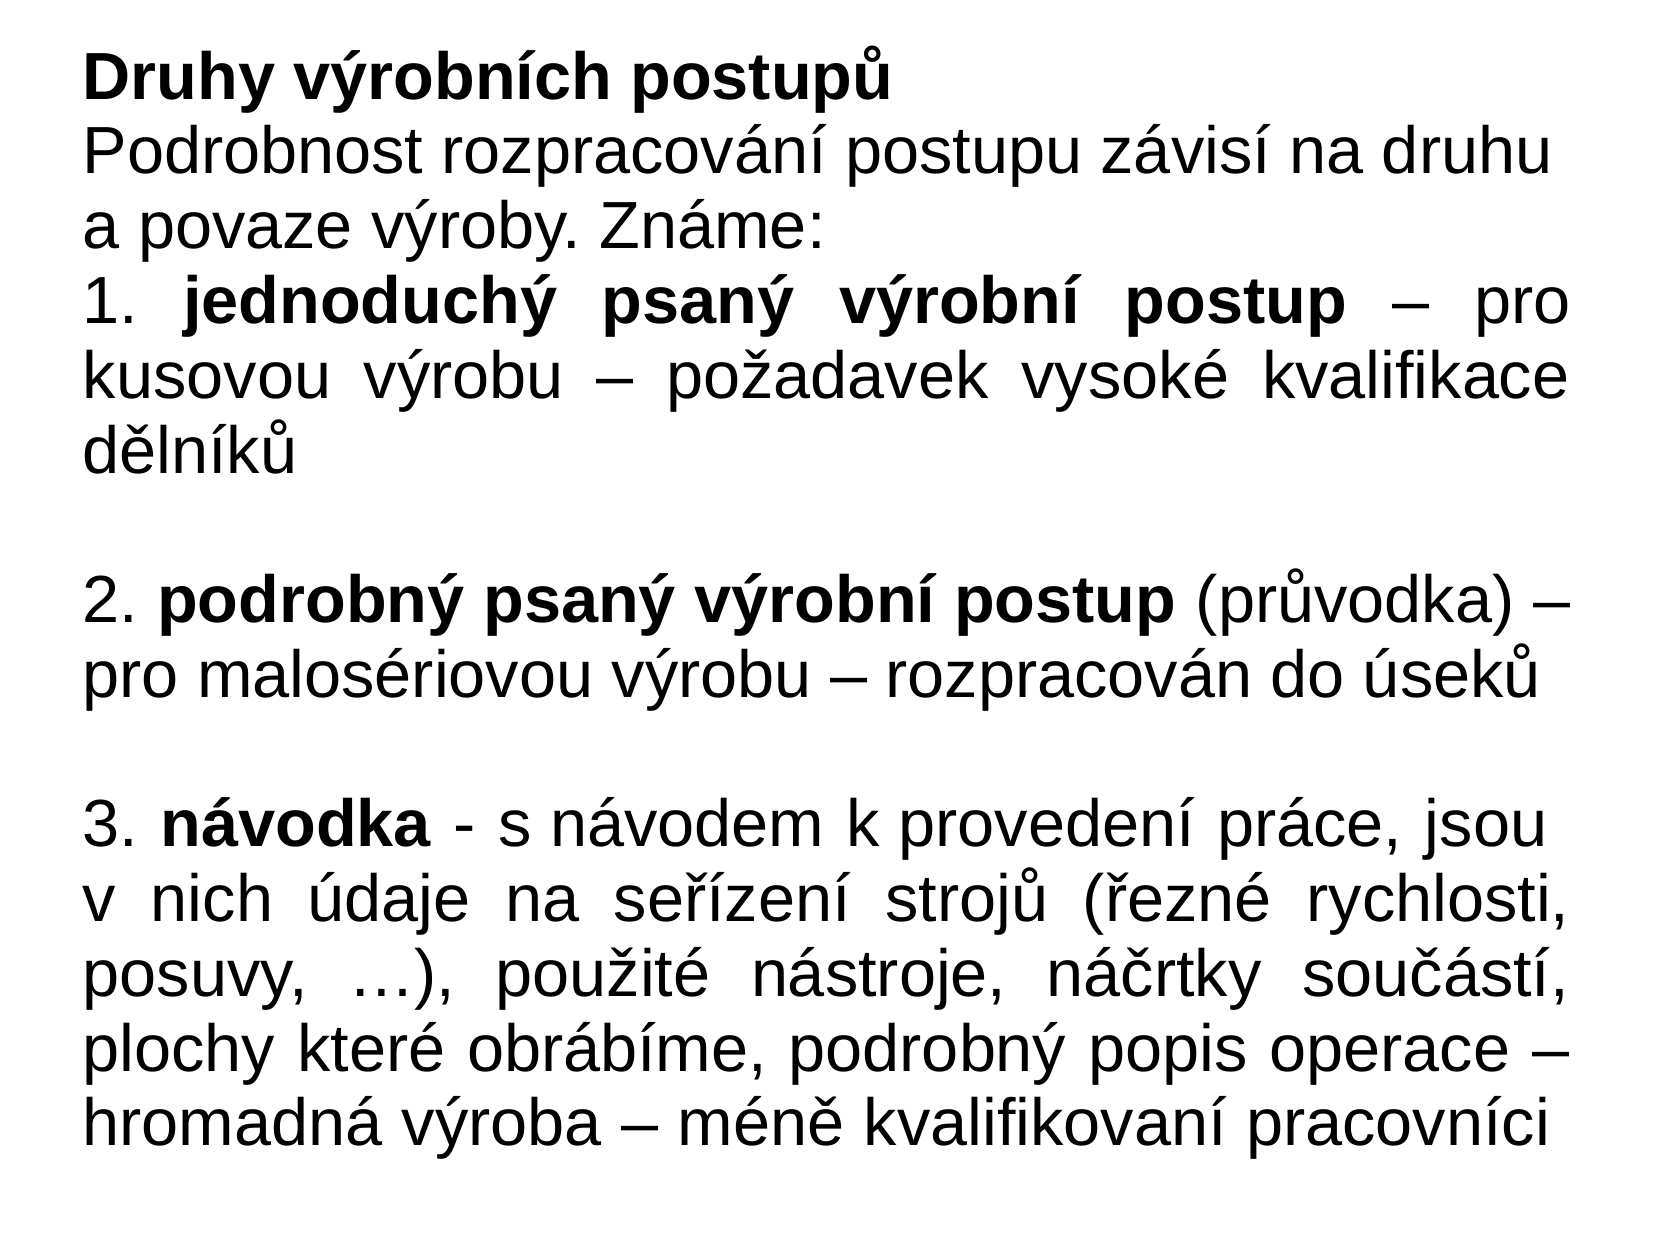

# Druhy výrobních postupů
Podrobnost rozpracování postupu závisí na druhu a povaze výroby. Známe:
1. jednoduchý psaný výrobní postup – pro kusovou výrobu – požadavek vysoké kvalifikace dělníků
2. podrobný psaný výrobní postup (průvodka) – pro malosériovou výrobu – rozpracován do úseků
3. návodka - s návodem k provedení práce, jsou
v nich údaje na seřízení strojů (řezné rychlosti, posuvy, …), použité nástroje, náčrtky součástí, plochy které obrábíme, podrobný popis operace – hromadná výroba – méně kvalifikovaní pracovníci